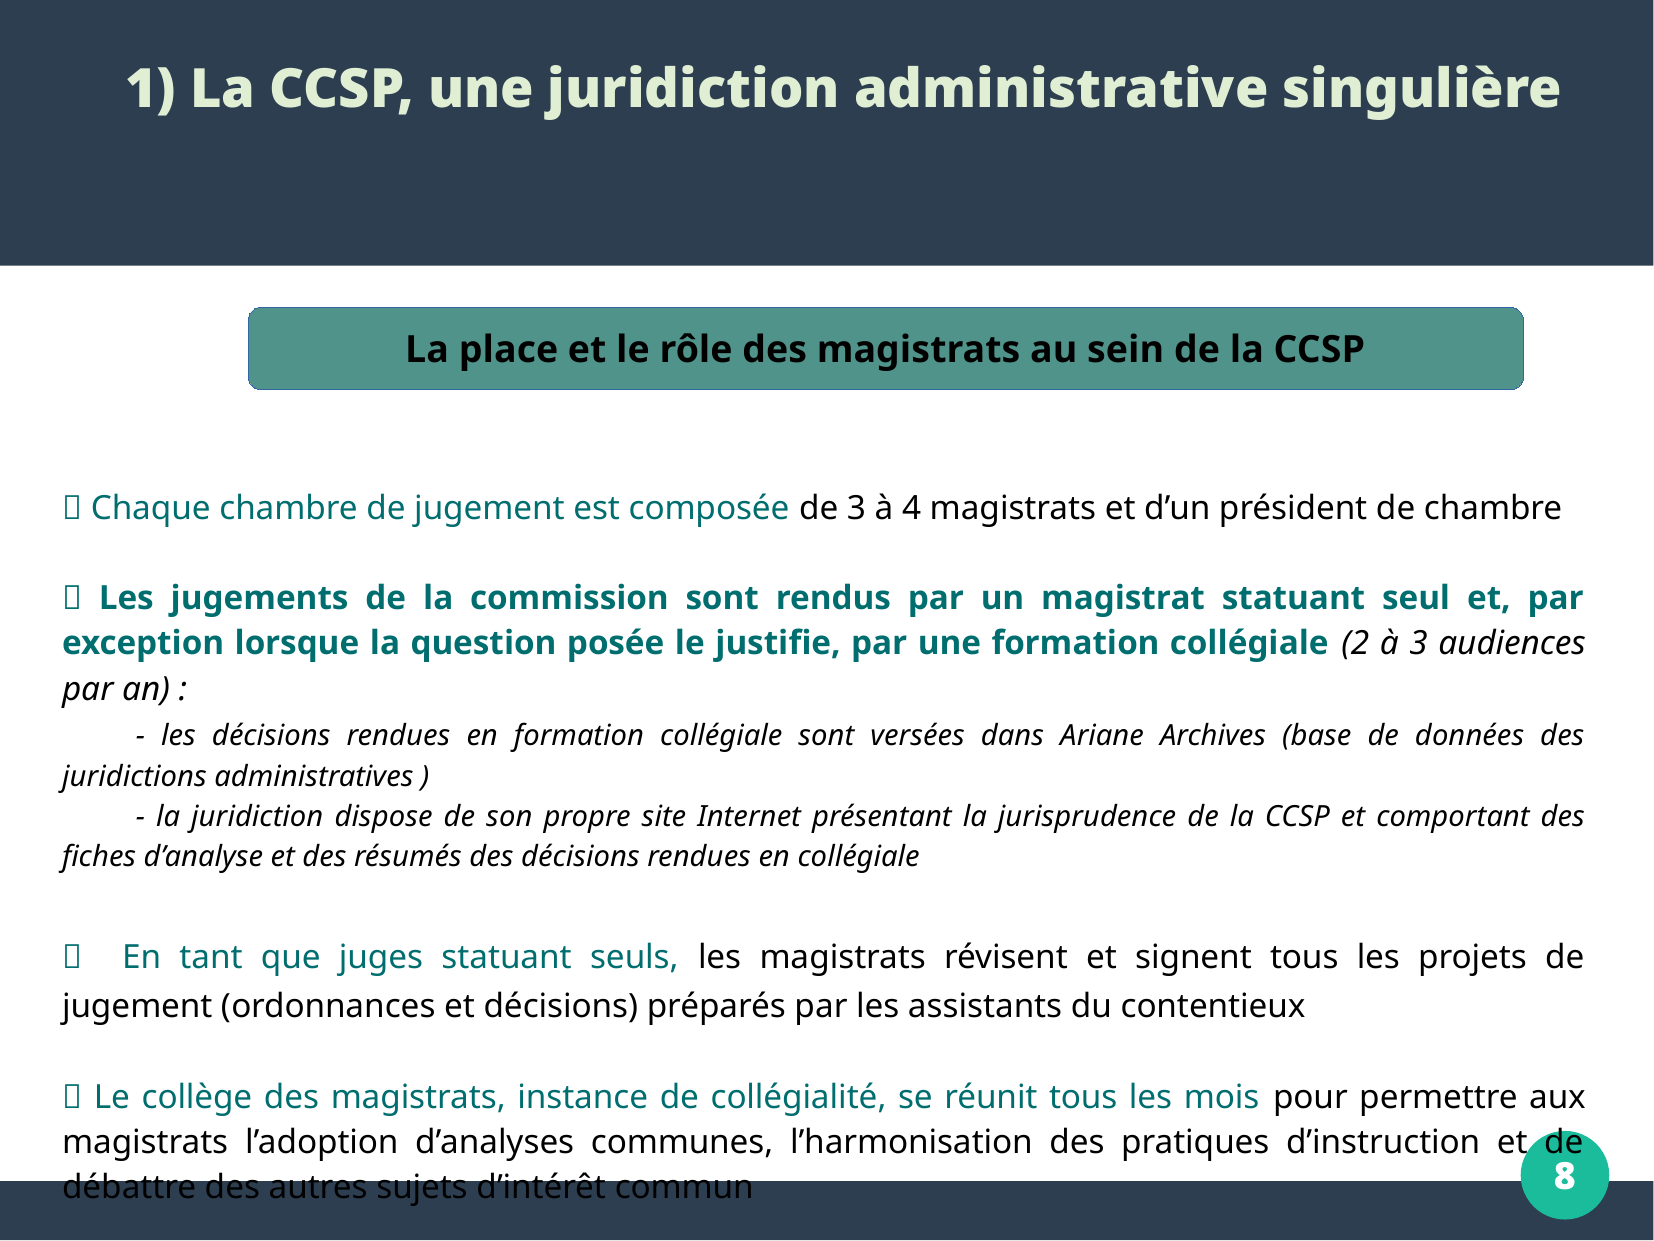

# 1) La CCSP, une juridiction administrative singulière
La place et le rôle des magistrats au sein de la CCSP
 Chaque chambre de jugement est composée de 3 à 4 magistrats et d’un président de chambre
 Les jugements de la commission sont rendus par un magistrat statuant seul et, par exception lorsque la question posée le justifie, par une formation collégiale (2 à 3 audiences par an) :
	- les décisions rendues en formation collégiale sont versées dans Ariane Archives (base de données des juridictions administratives )
	- la juridiction dispose de son propre site Internet présentant la jurisprudence de la CCSP et comportant des fiches d’analyse et des résumés des décisions rendues en collégiale
 En tant que juges statuant seuls, les magistrats révisent et signent tous les projets de jugement (ordonnances et décisions) préparés par les assistants du contentieux
 Le collège des magistrats, instance de collégialité, se réunit tous les mois pour permettre aux magistrats l’adoption d’analyses communes, l’harmonisation des pratiques d’instruction et de débattre des autres sujets d’intérêt commun
8